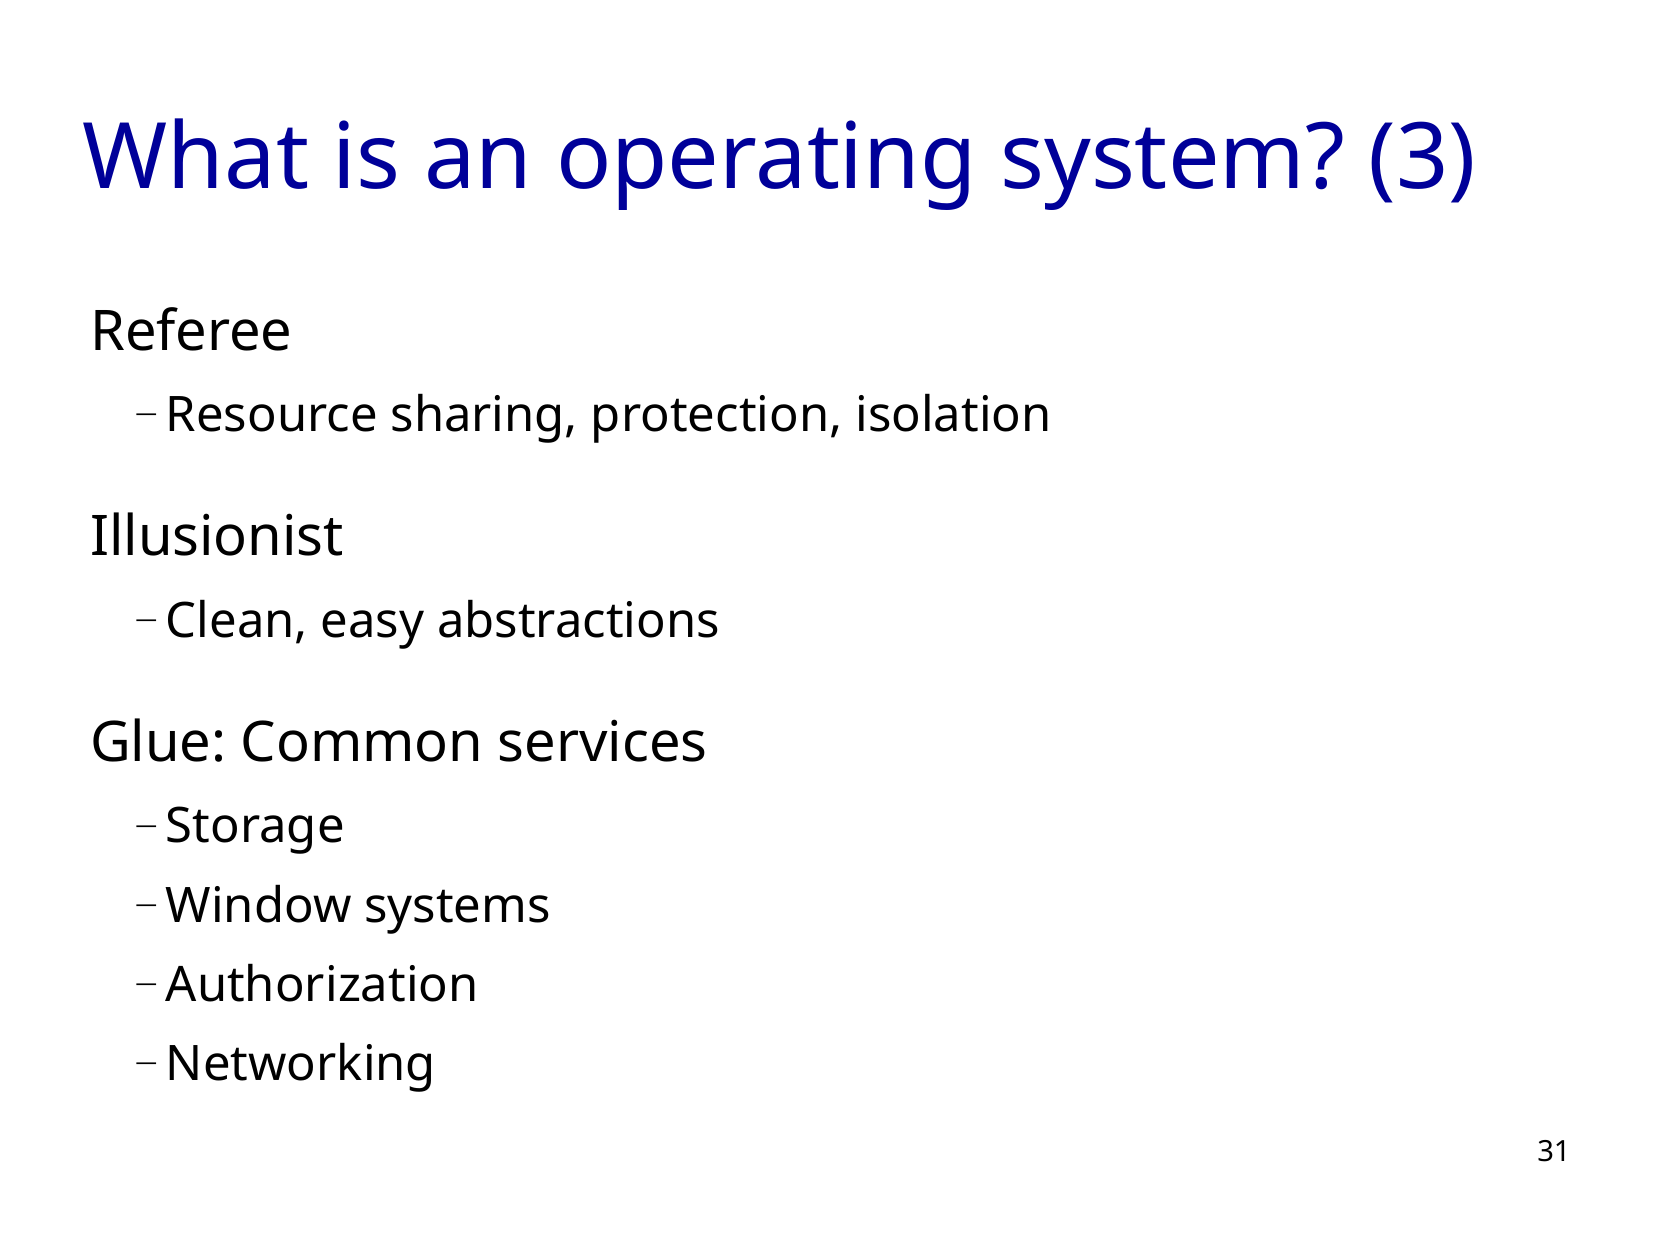

# What is an operating system? (3)
Referee
Resource sharing, protection, isolation
Illusionist
Clean, easy abstractions
Glue: Common services
Storage
Window systems
Authorization
Networking
31